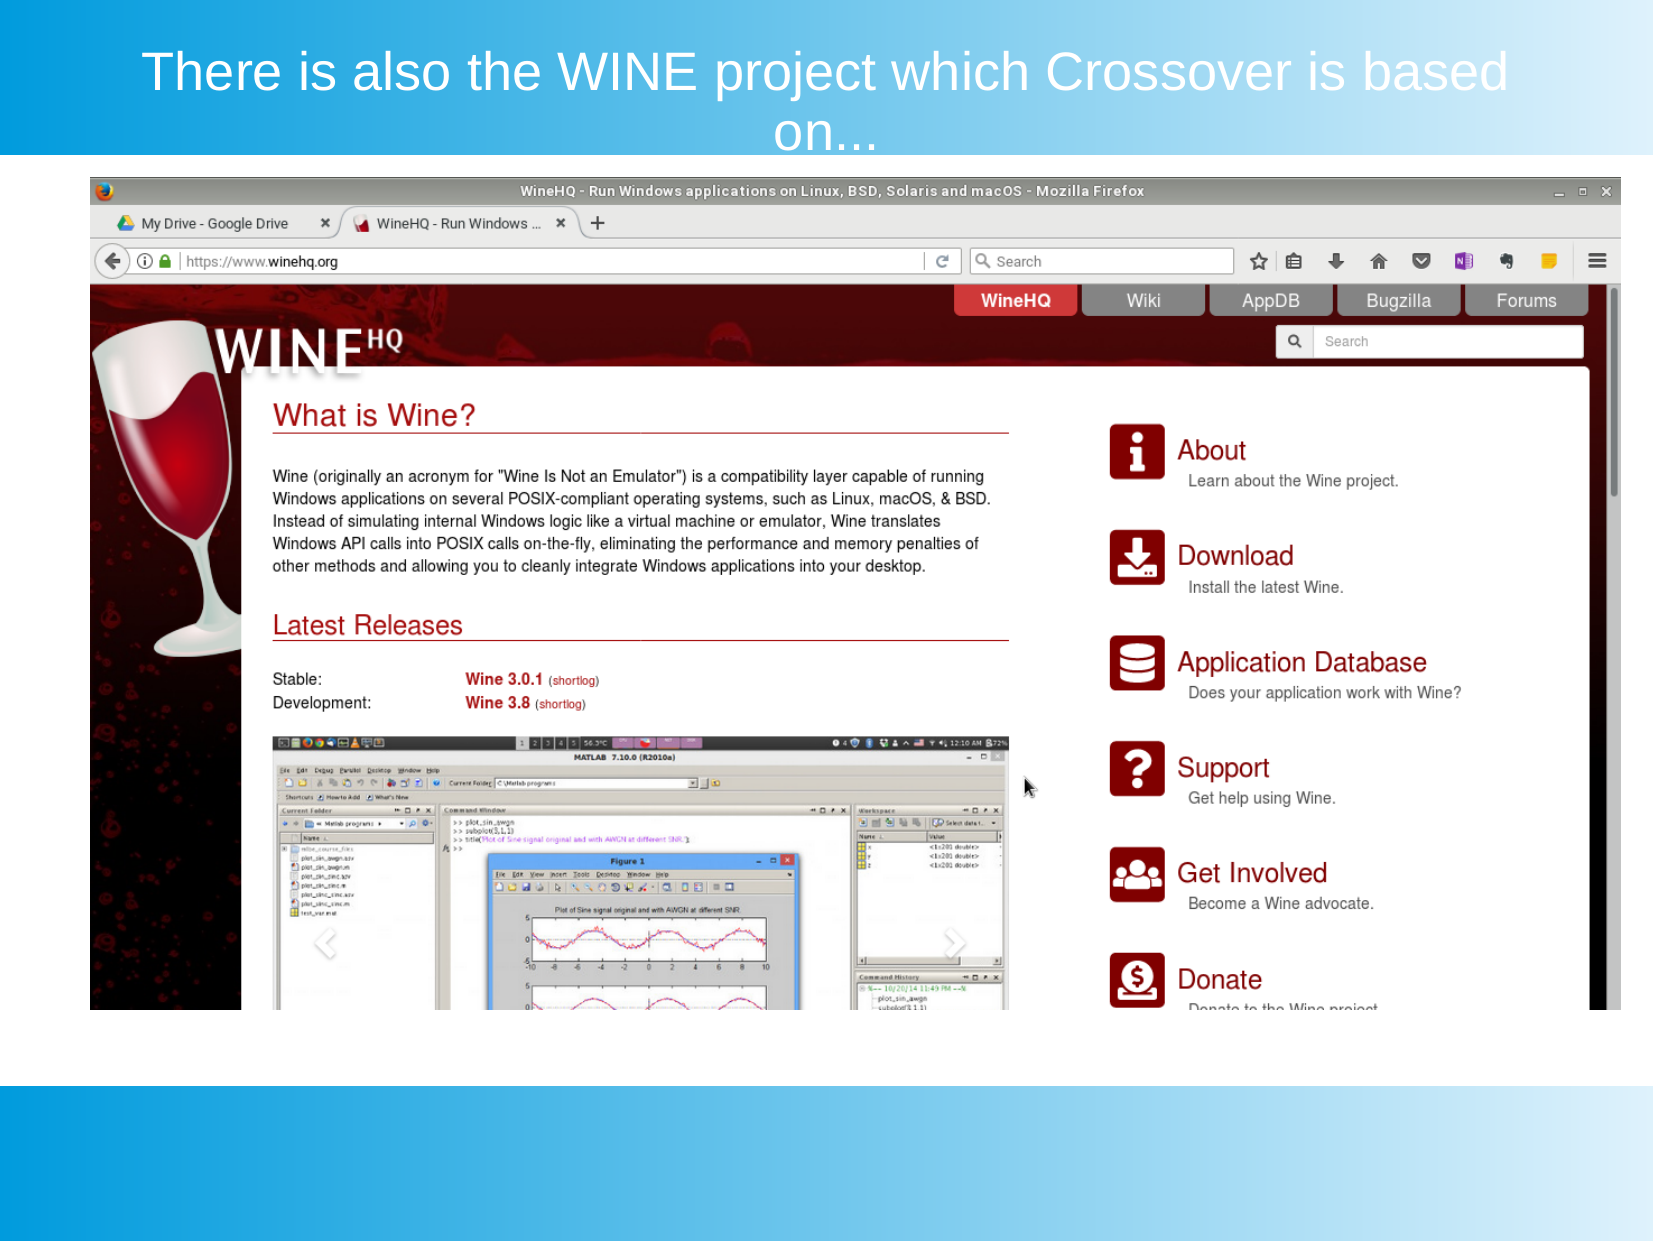

# There is also the WINE project which Crossover is based on...